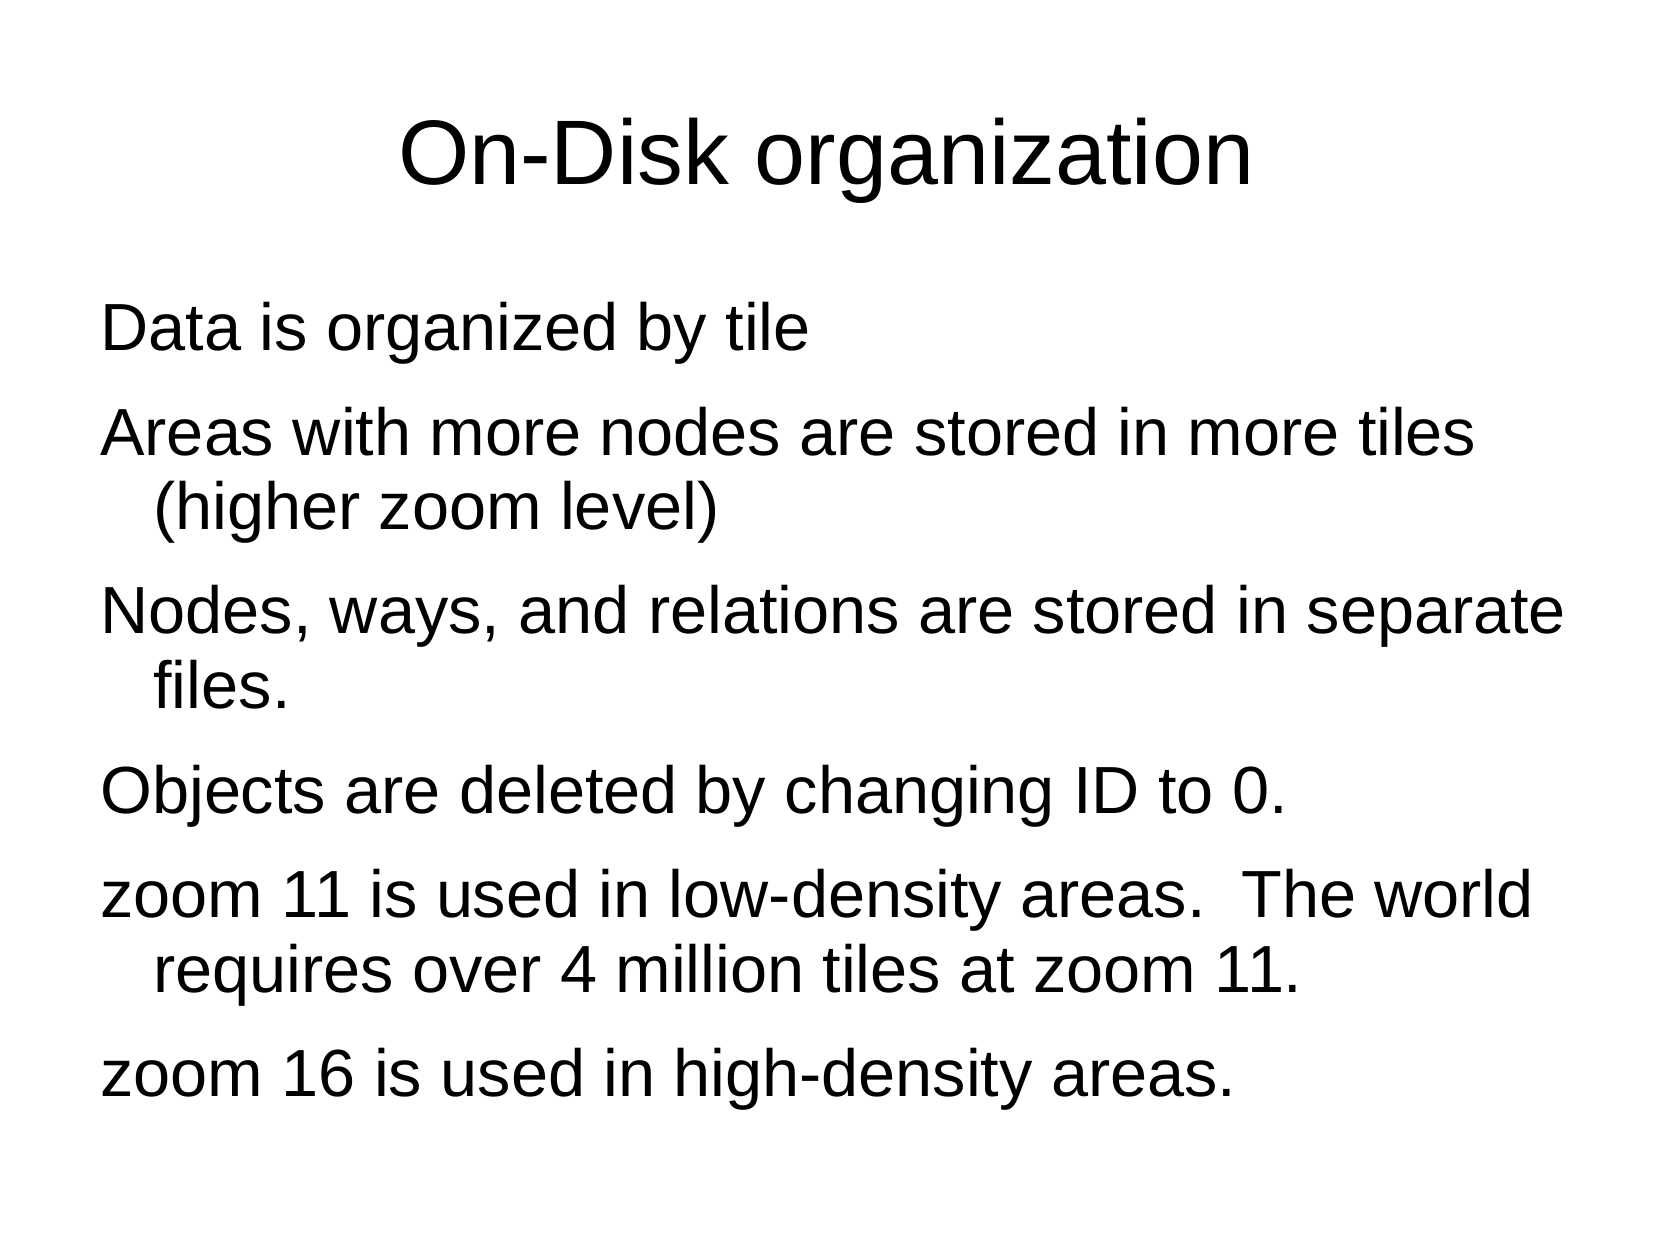

# On-Disk organization
Data is organized by tile
Areas with more nodes are stored in more tiles (higher zoom level)
Nodes, ways, and relations are stored in separate files.
Objects are deleted by changing ID to 0.
zoom 11 is used in low-density areas. The world requires over 4 million tiles at zoom 11.
zoom 16 is used in high-density areas.